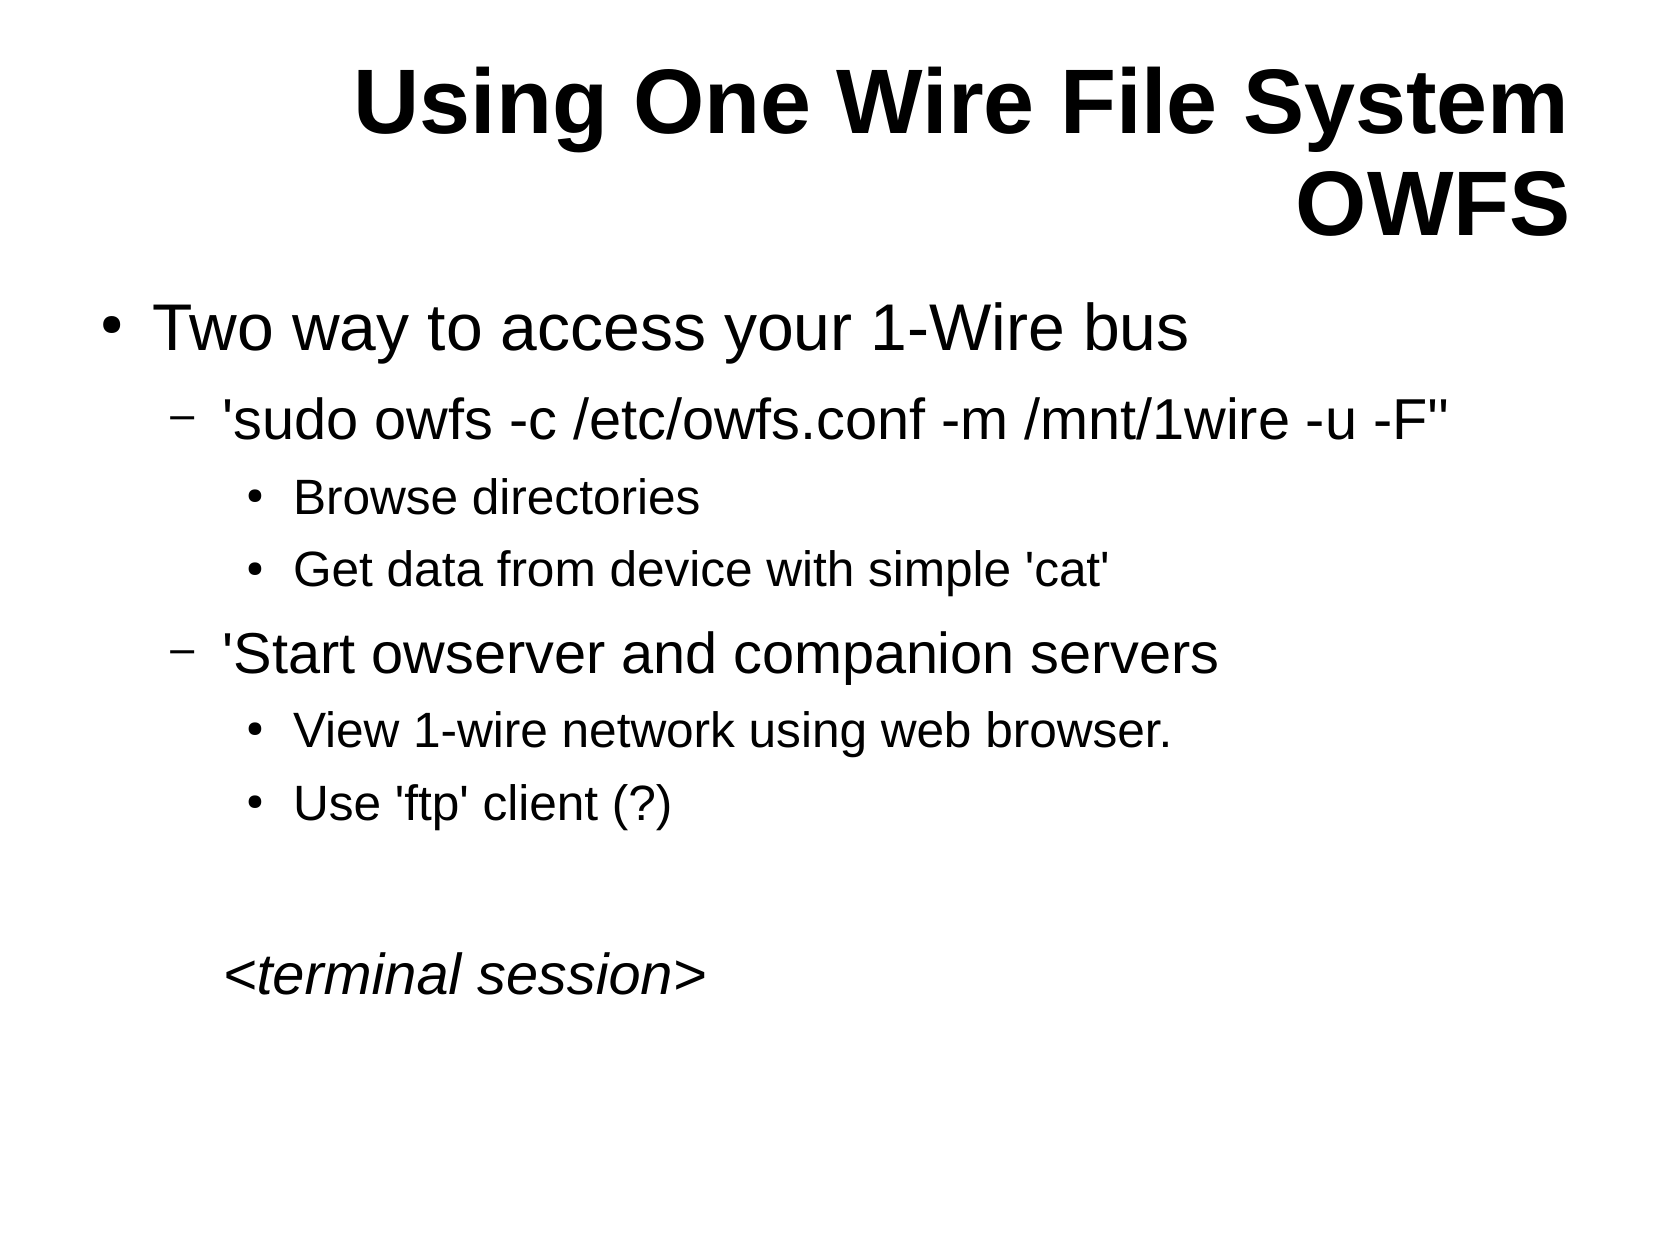

# Using One Wire File System OWFS
Two way to access your 1-Wire bus
'sudo owfs -c /etc/owfs.conf -m /mnt/1wire -u -F''
Browse directories
Get data from device with simple 'cat'
'Start owserver and companion servers
View 1-wire network using web browser.
Use 'ftp' client (?)
<terminal session>